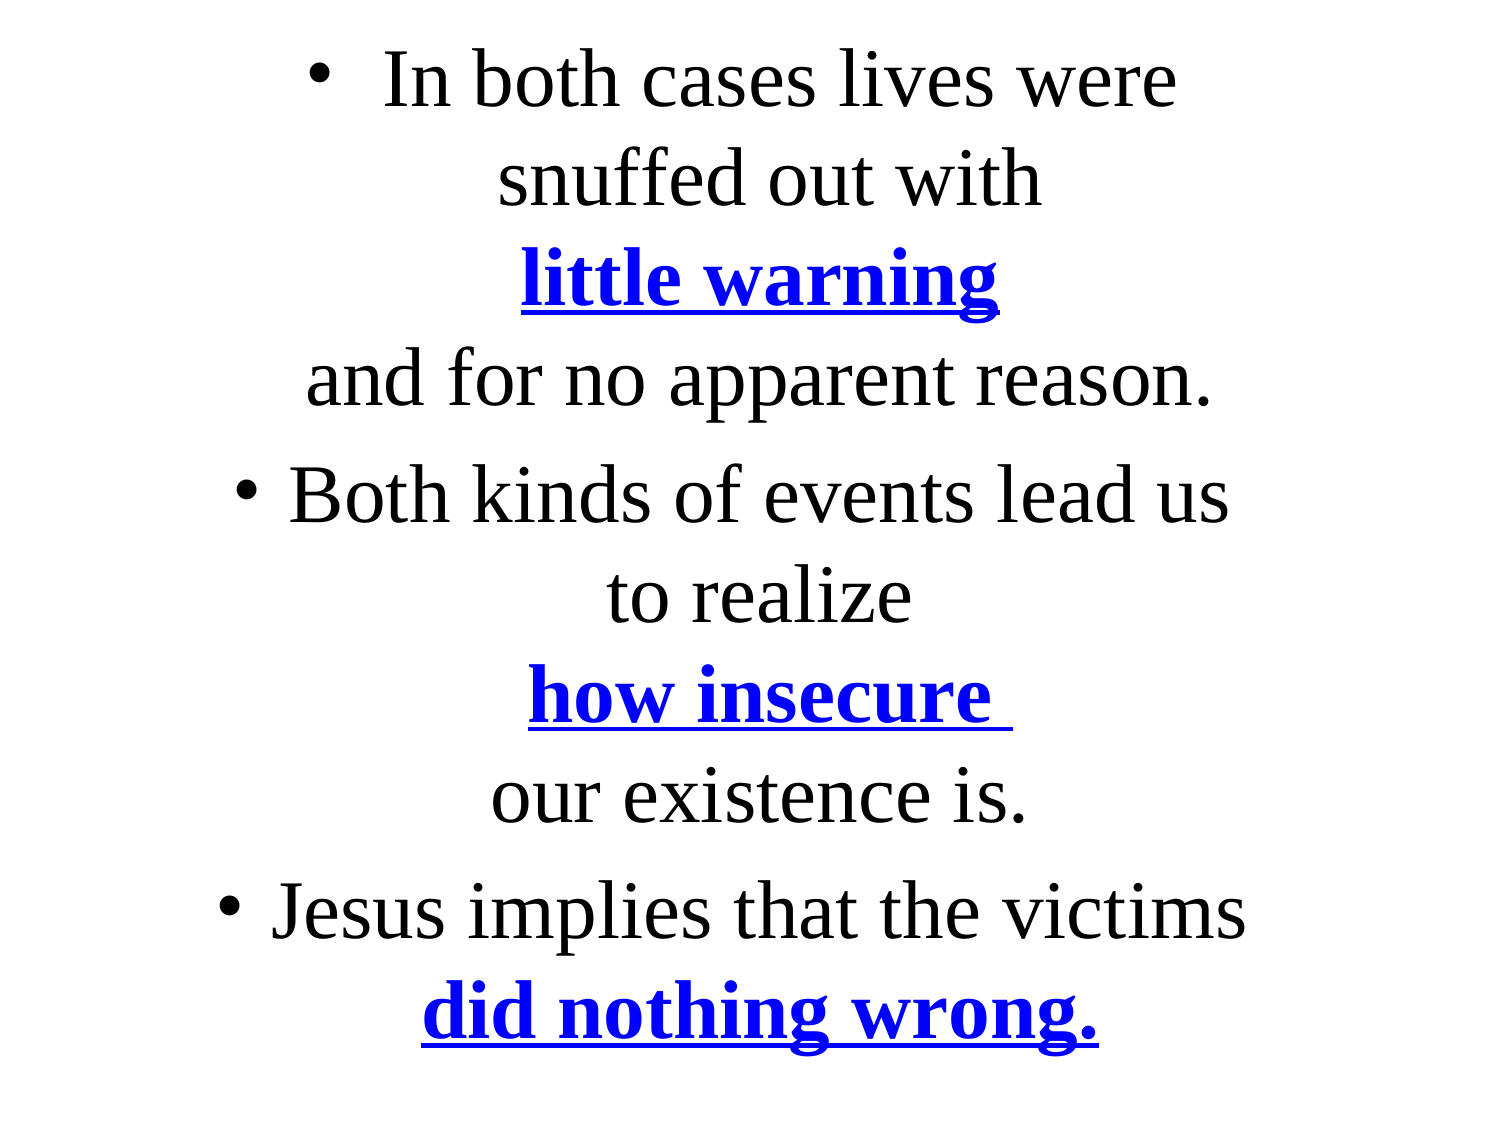

# In both cases lives were snuffed out with little warning and for no apparent reason.
Both kinds of events lead us
to realize
how insecure
our existence is.
Jesus implies that the victims
did nothing wrong.